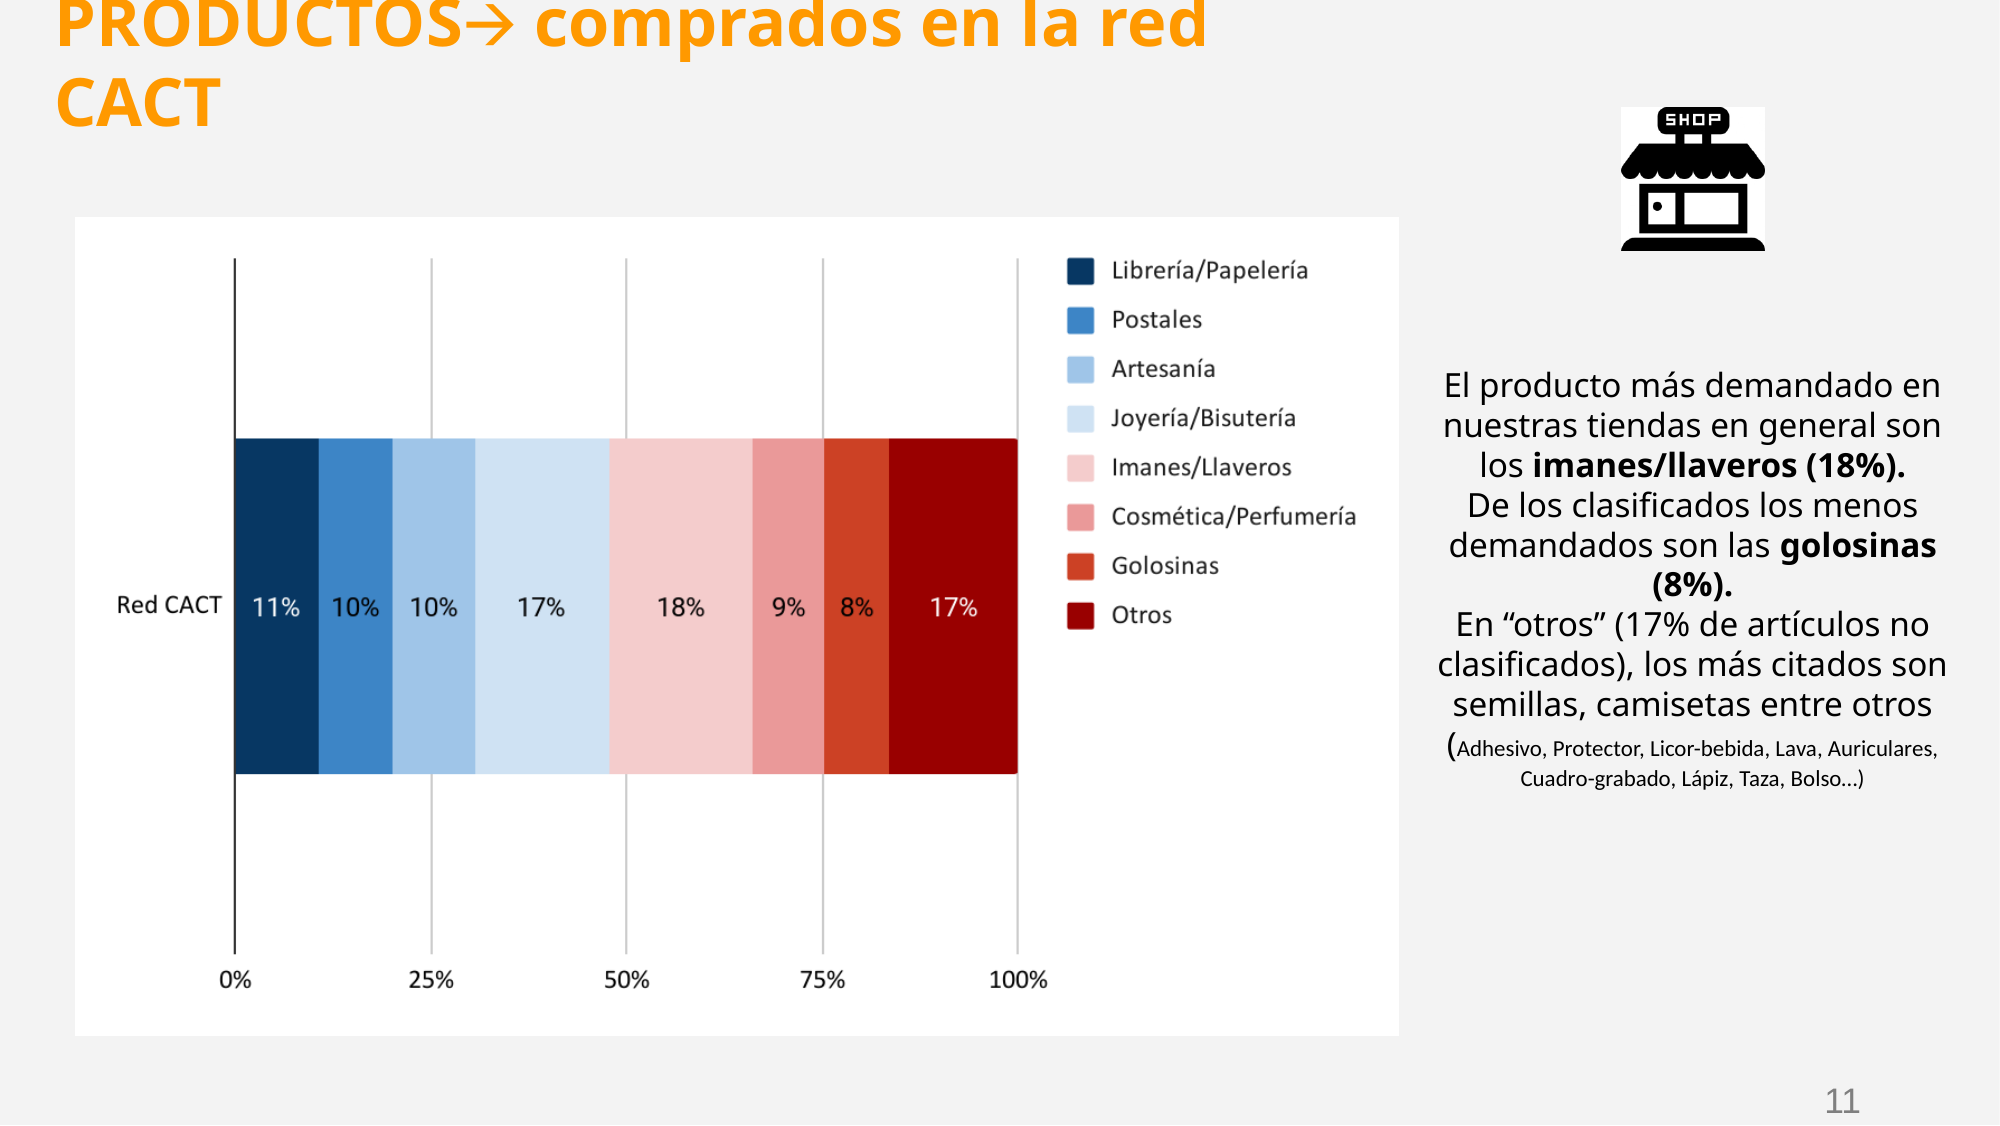

PRODUCTOS🡪 comprados en la red CACT
El producto más demandado en nuestras tiendas en general son los imanes/llaveros (18%).
De los clasificados los menos demandados son las golosinas (8%).
En “otros” (17% de artículos no clasificados), los más citados son semillas, camisetas entre otros (Adhesivo, Protector, Licor-bebida, Lava, Auriculares, Cuadro-grabado, Lápiz, Taza, Bolso…)